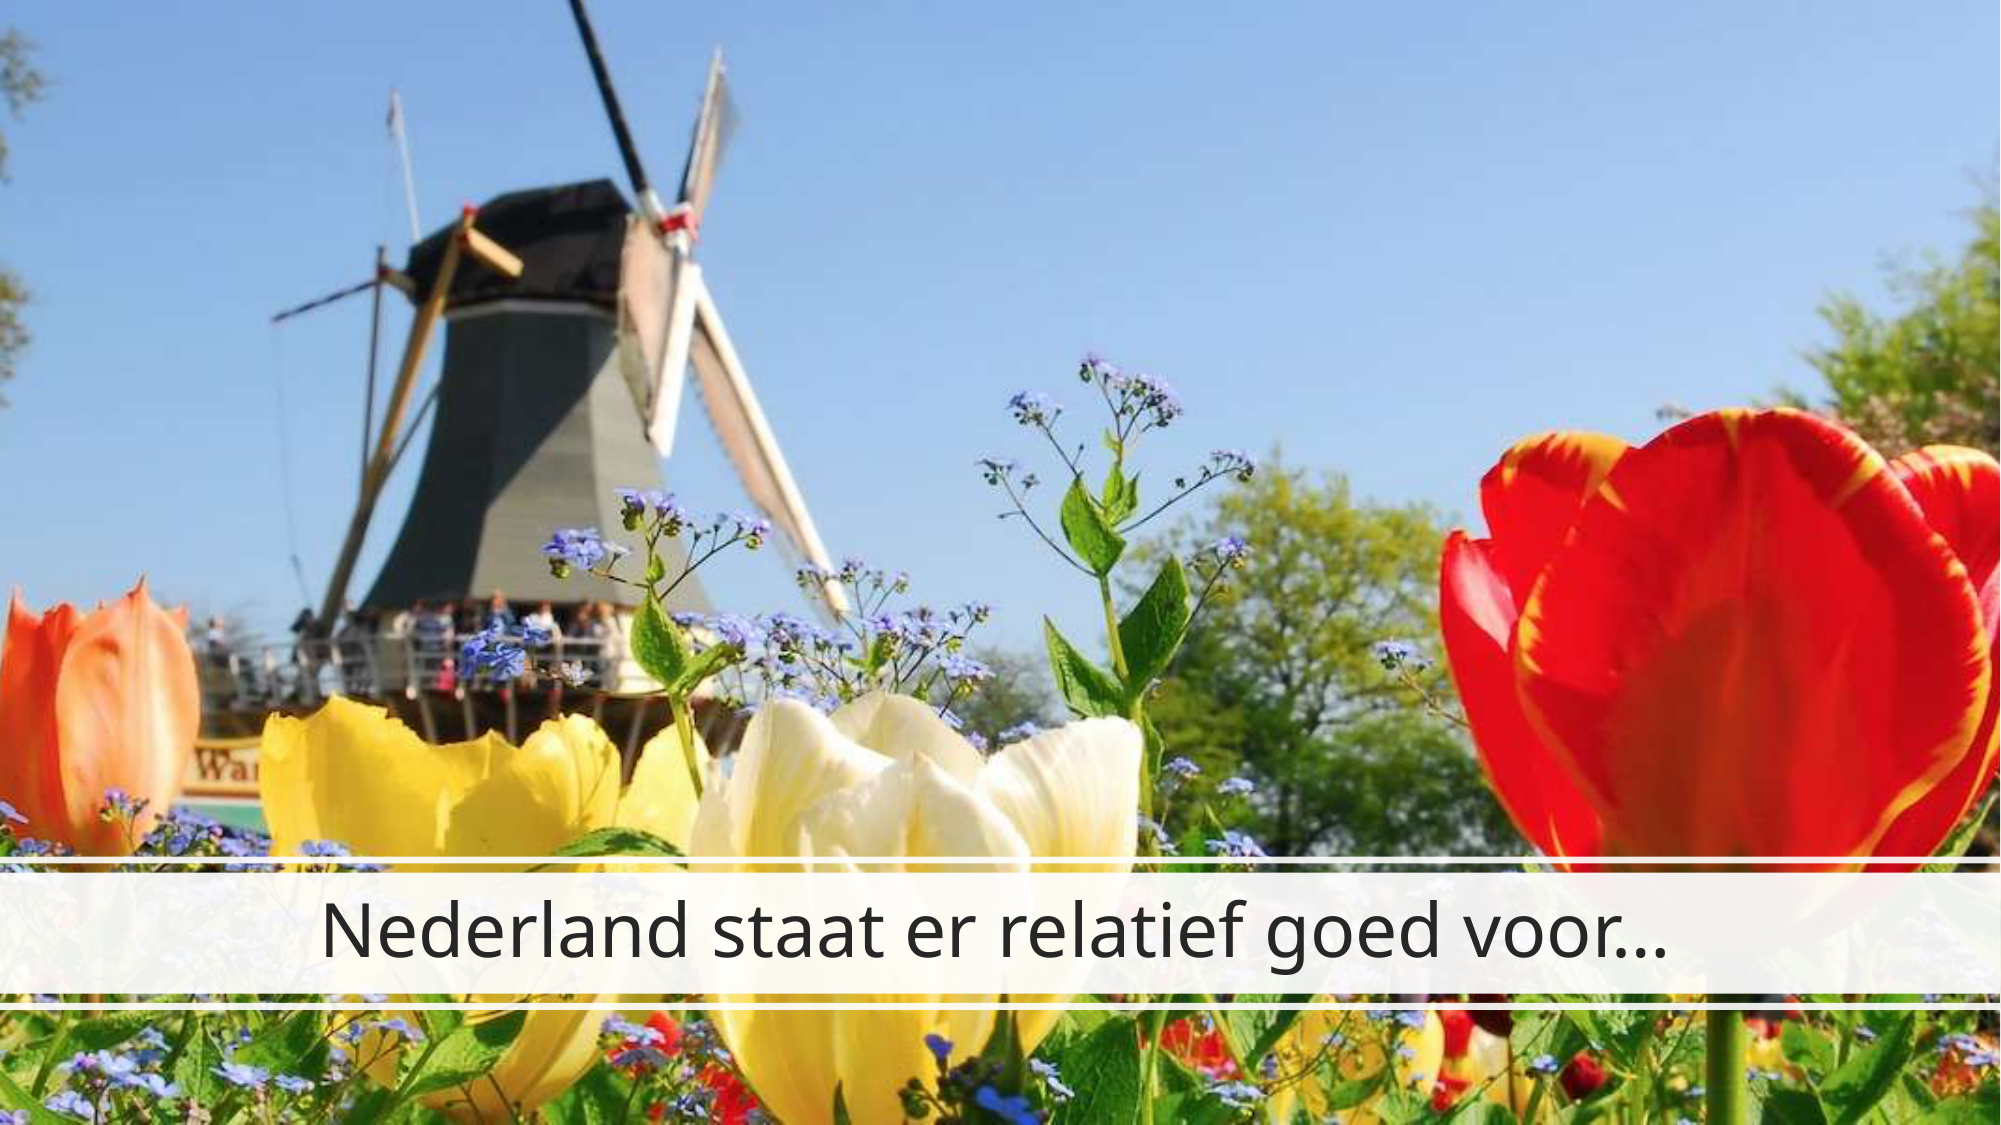

# Nederland staat er relatief goed voor…